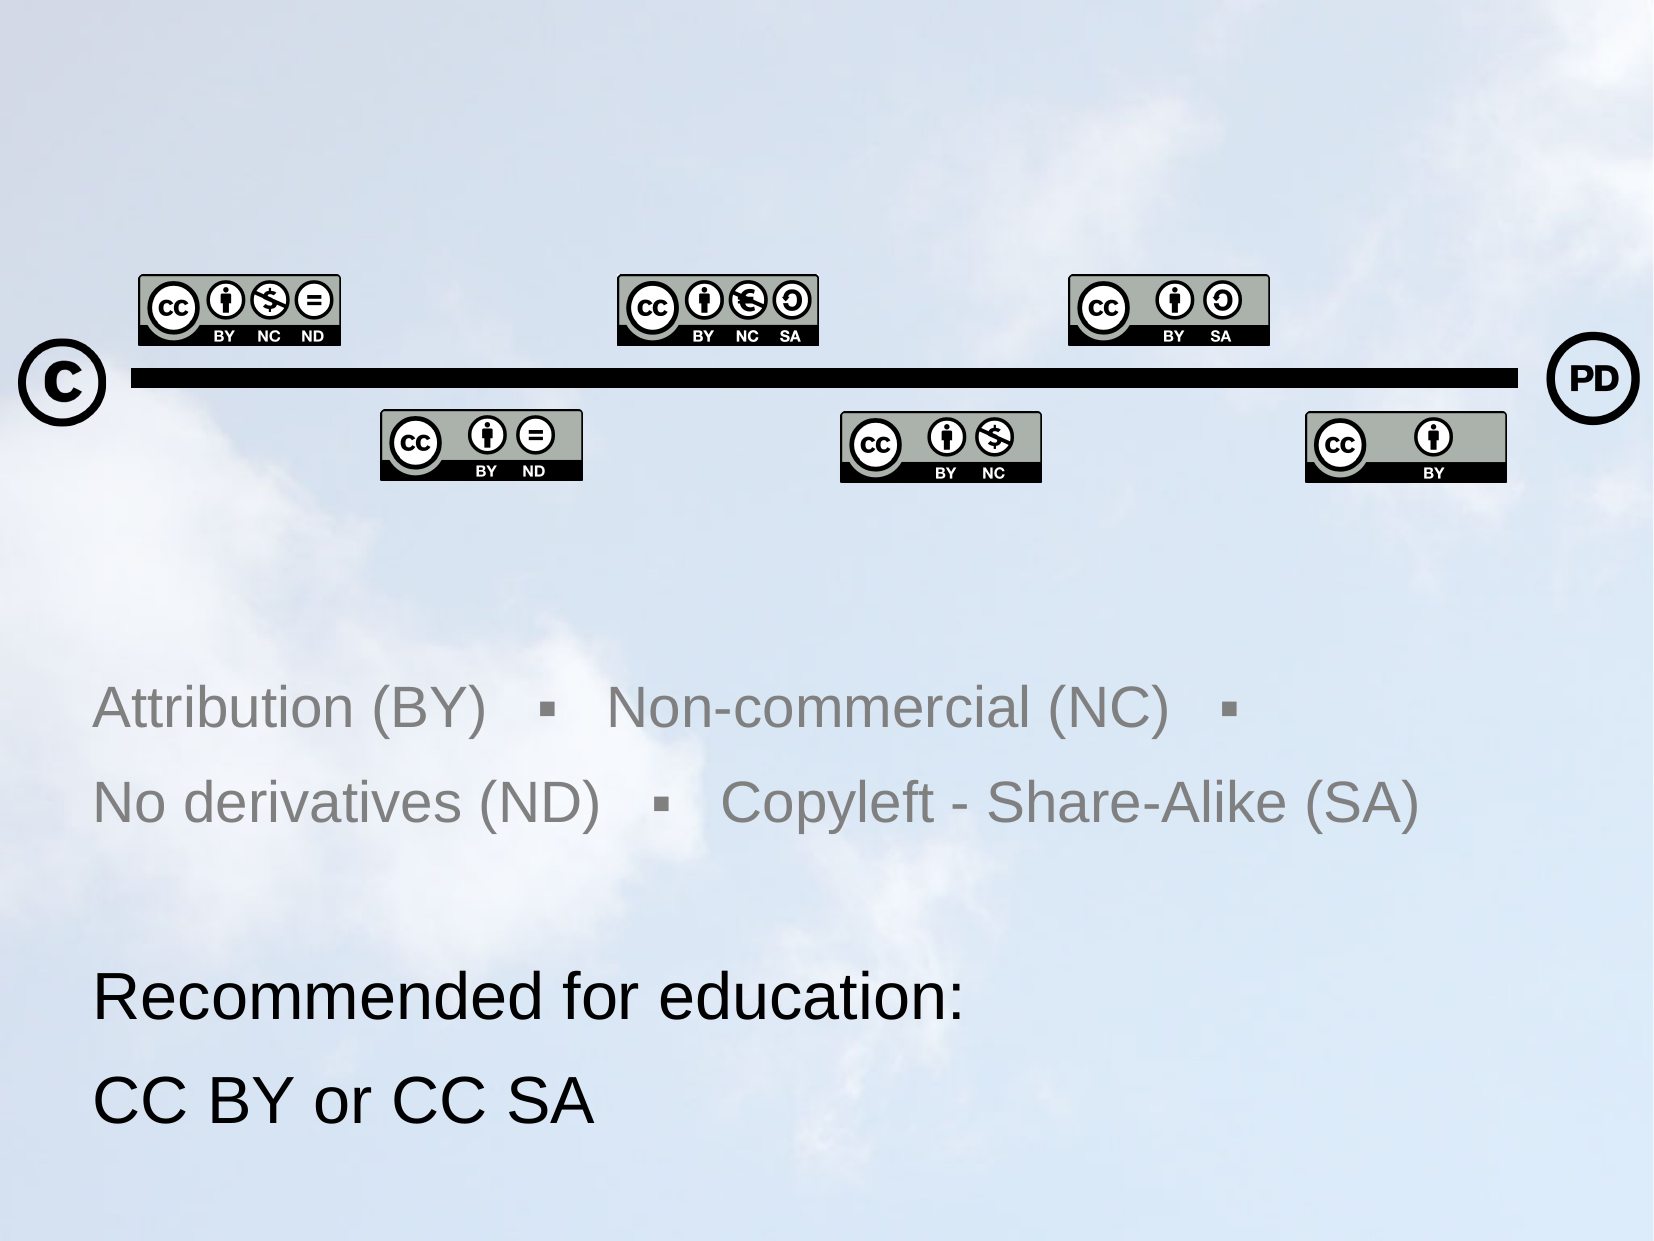

#
Attribution (BY) ▪ Non-commercial (NC) ▪
No derivatives (ND) ▪ Copyleft - Share-Alike (SA)
Recommended for education:
CC BY or CC SA